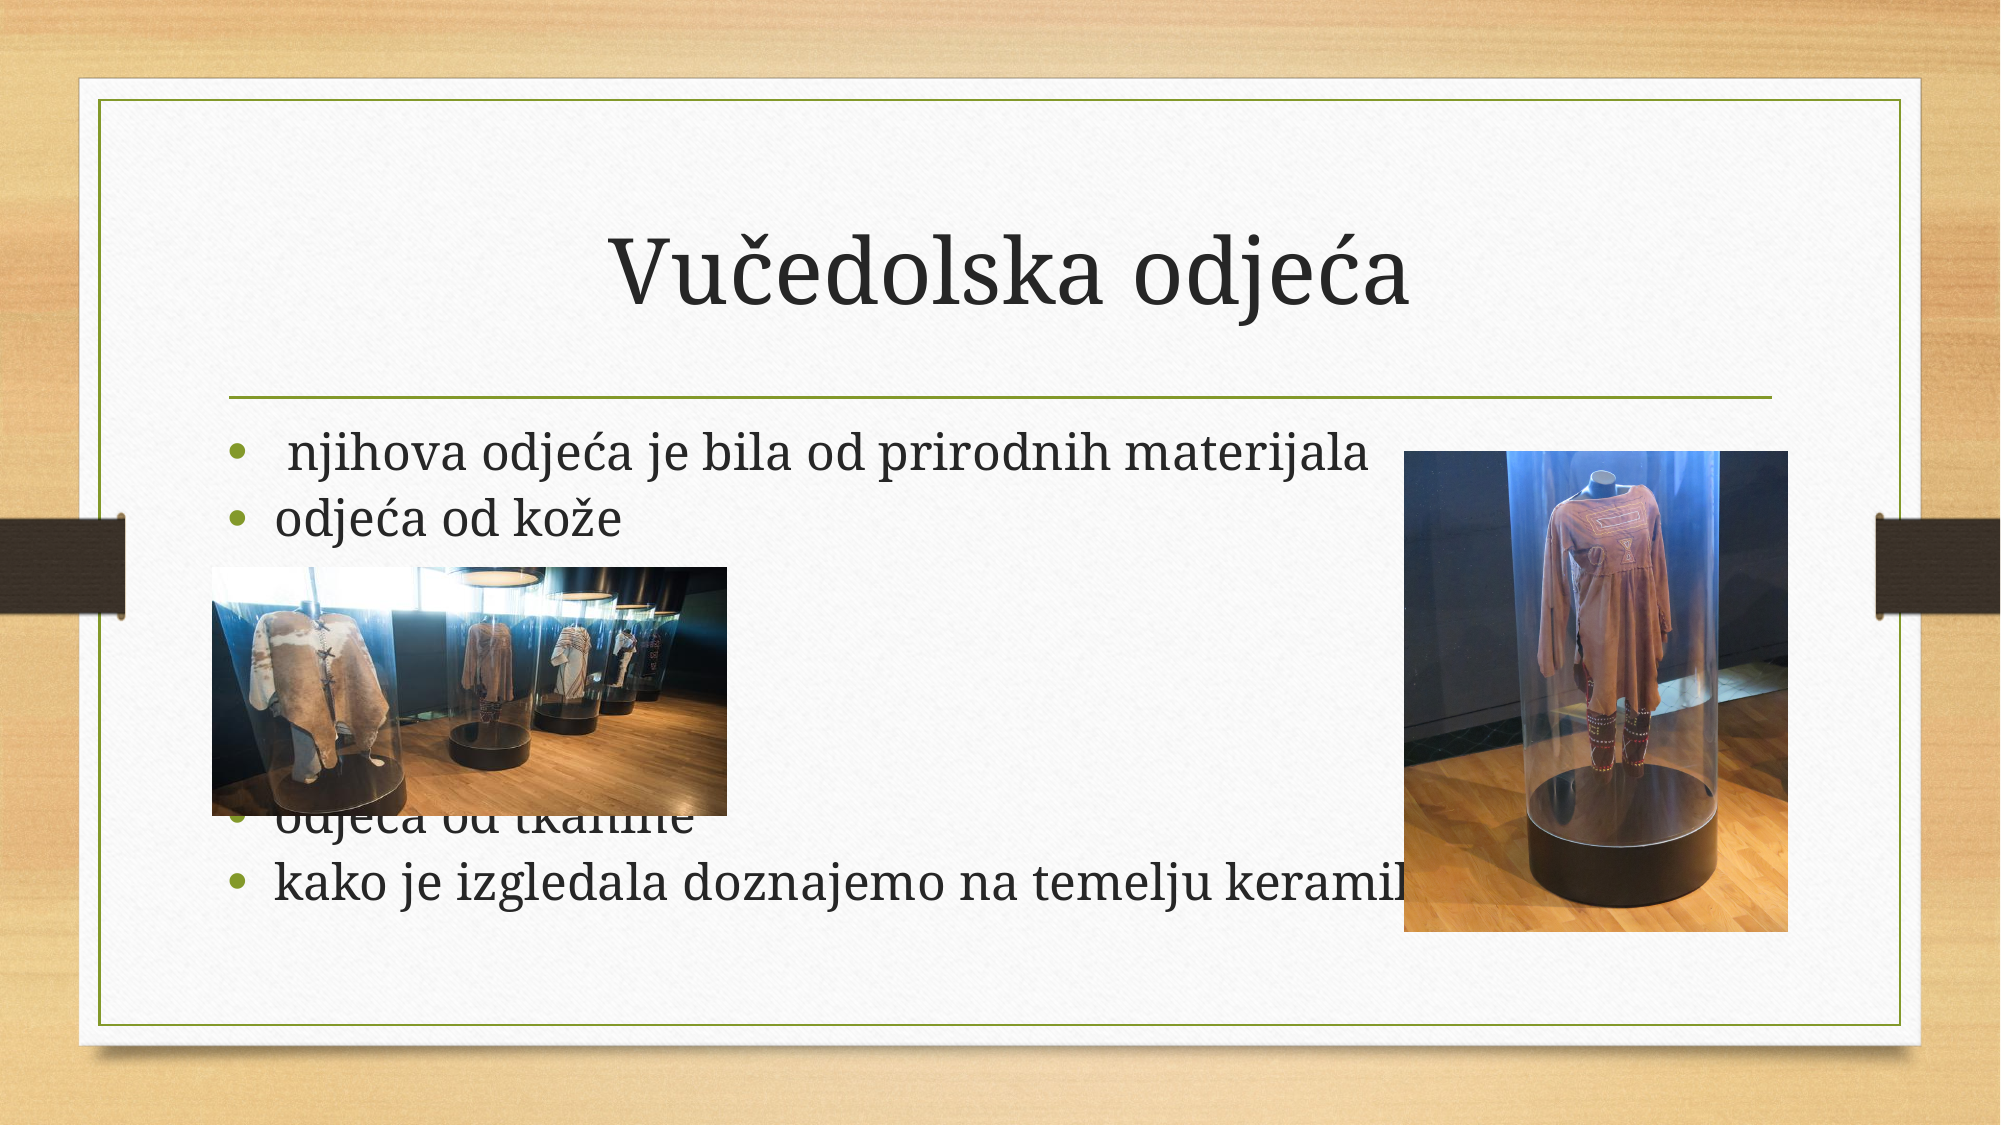

# Vučedolska odjeća
 njihova odjeća je bila od prirodnih materijala
odjeća od kože
odjeća od tkanine
kako je izgledala doznajemo na temelju keramike